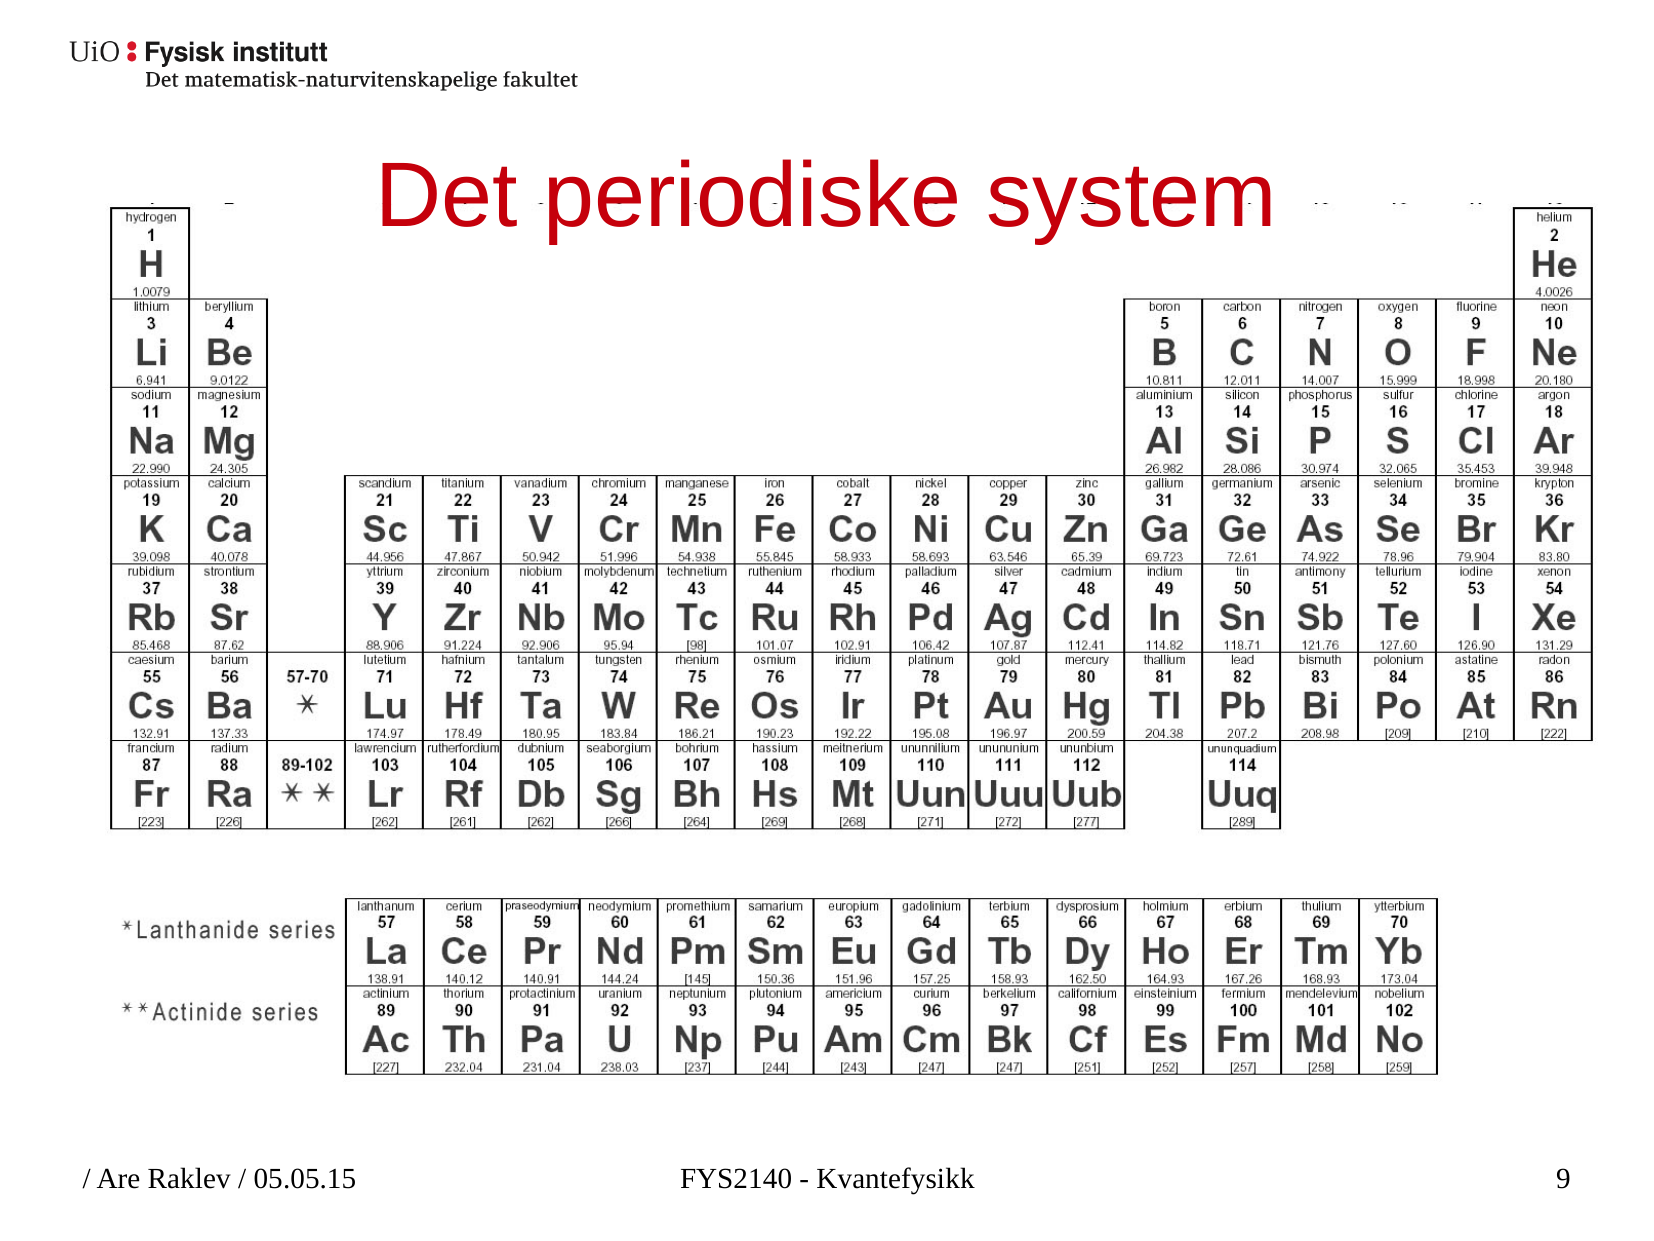

# Det periodiske system
/ Are Raklev / 05.05.15
FYS2140 - Kvantefysikk
9